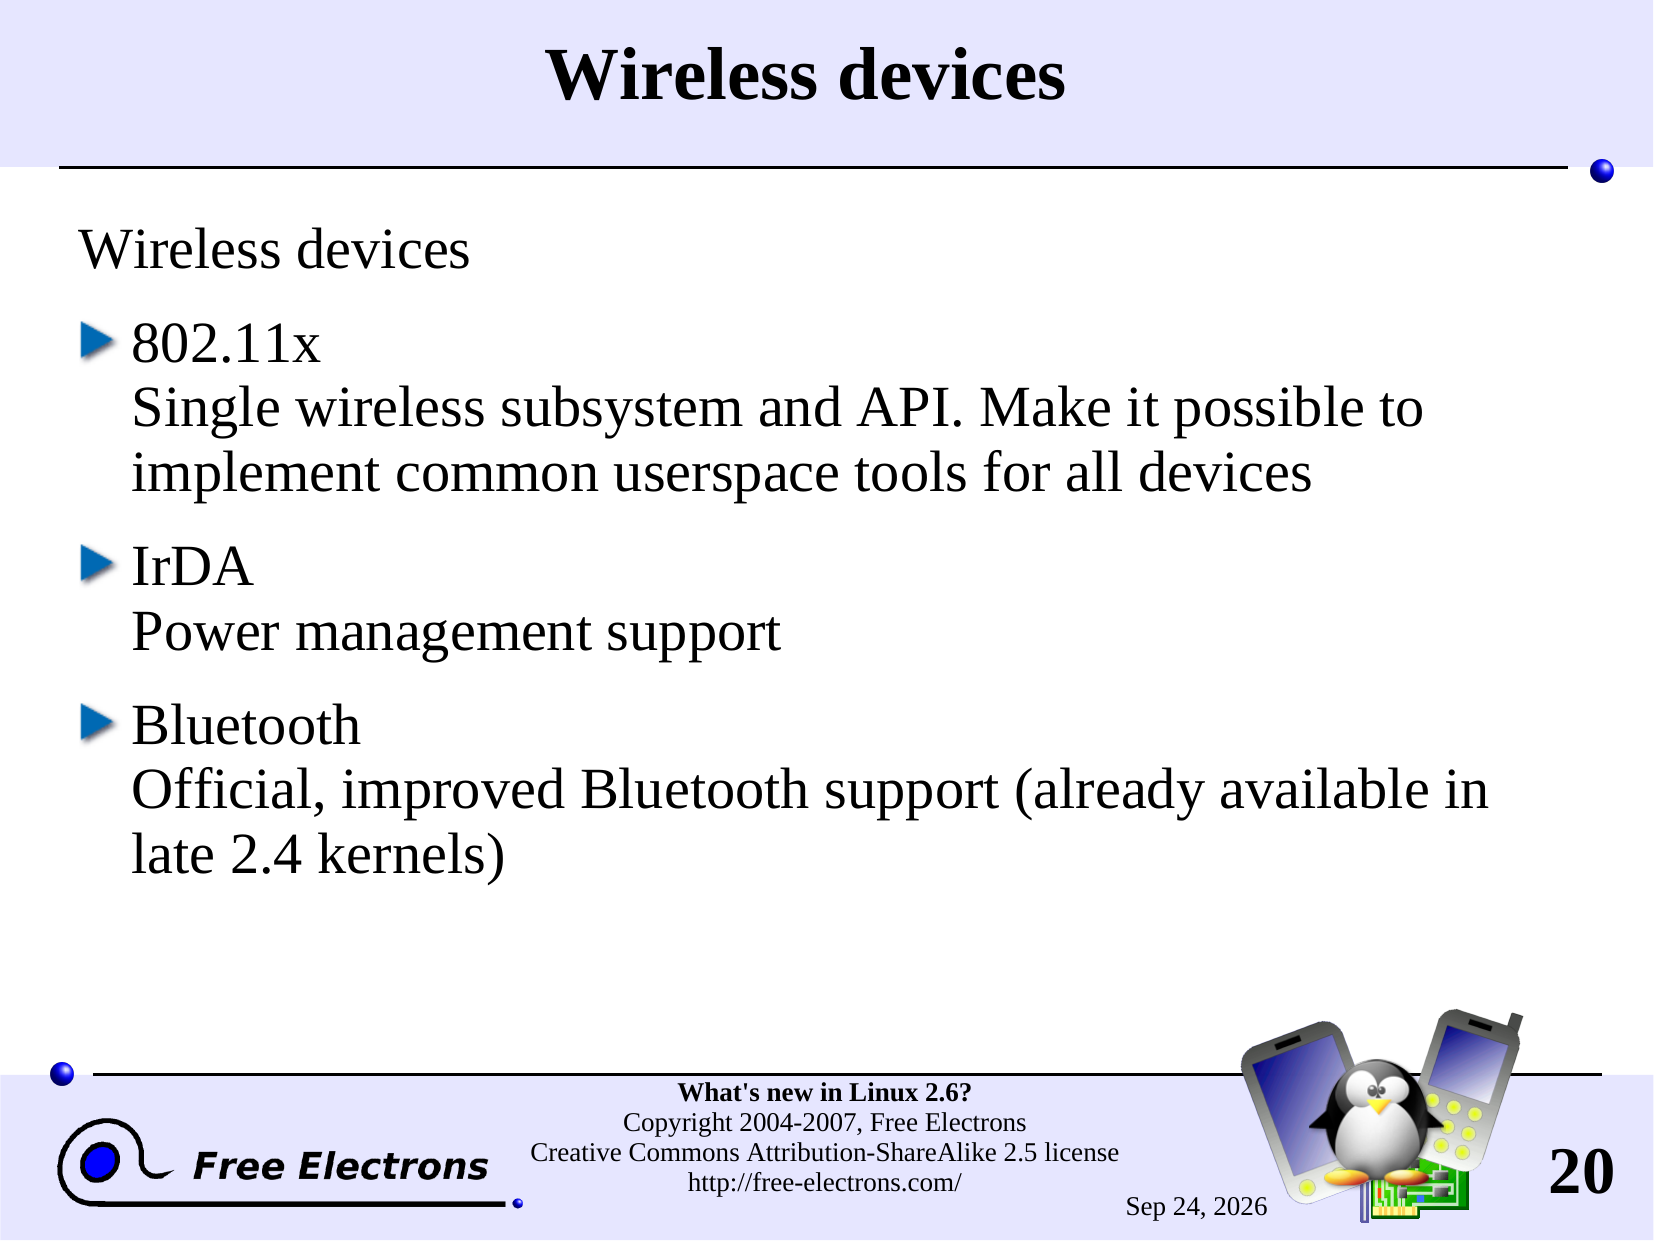

# Wireless devices
Wireless devices
802.11x
Single wireless subsystem and API. Make it possible to implement common userspace tools for all devices
IrDA
Power management support
Bluetooth
Official, improved Bluetooth support (already available in late 2.4 kernels)